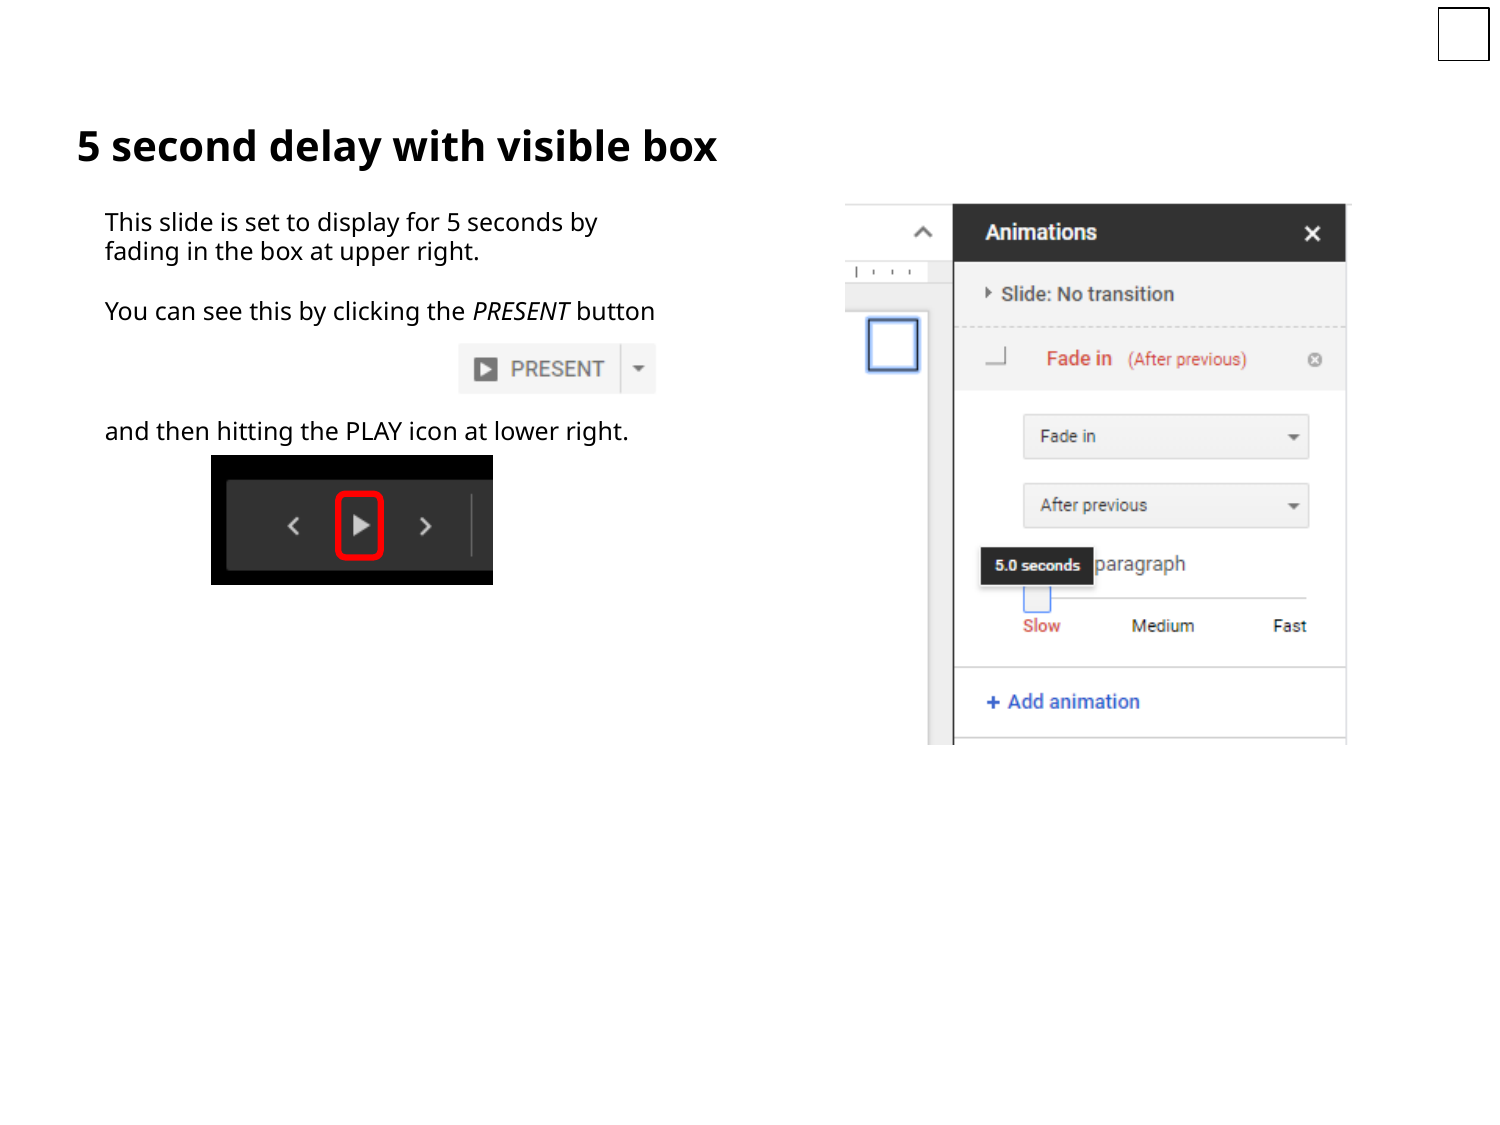

# 5 second delay with visible box
This slide is set to display for 5 seconds by fading in the box at upper right.
You can see this by clicking the PRESENT button
and then hitting the PLAY icon at lower right.